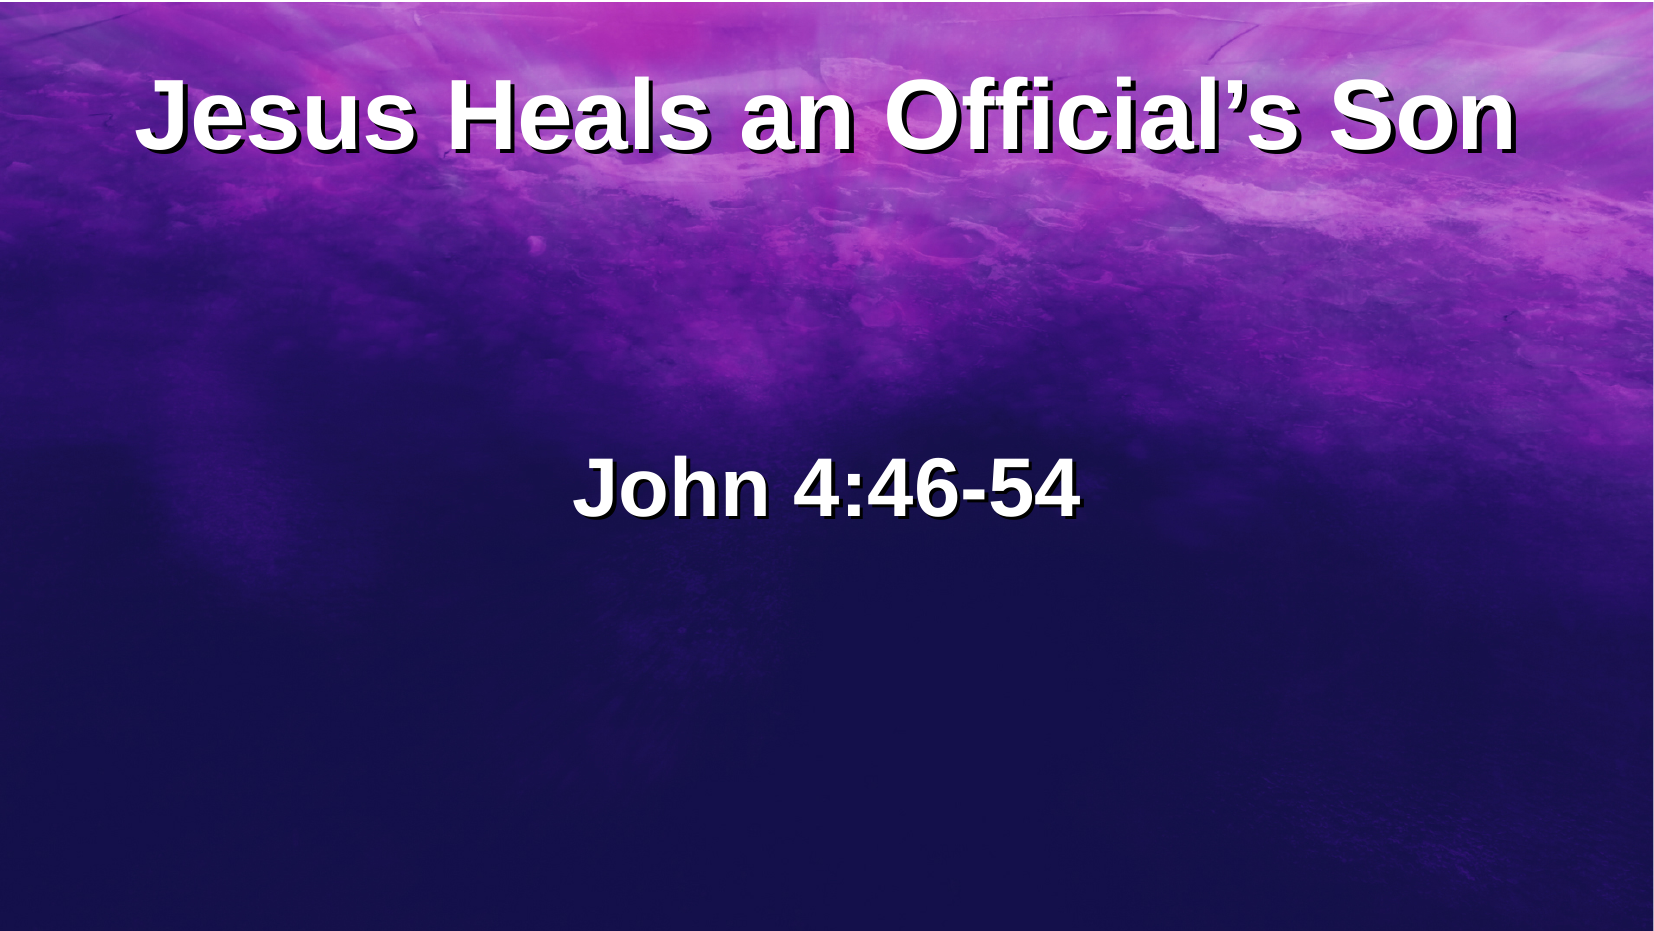

# Jesus Heals an Official’s Son
John 4:46-54